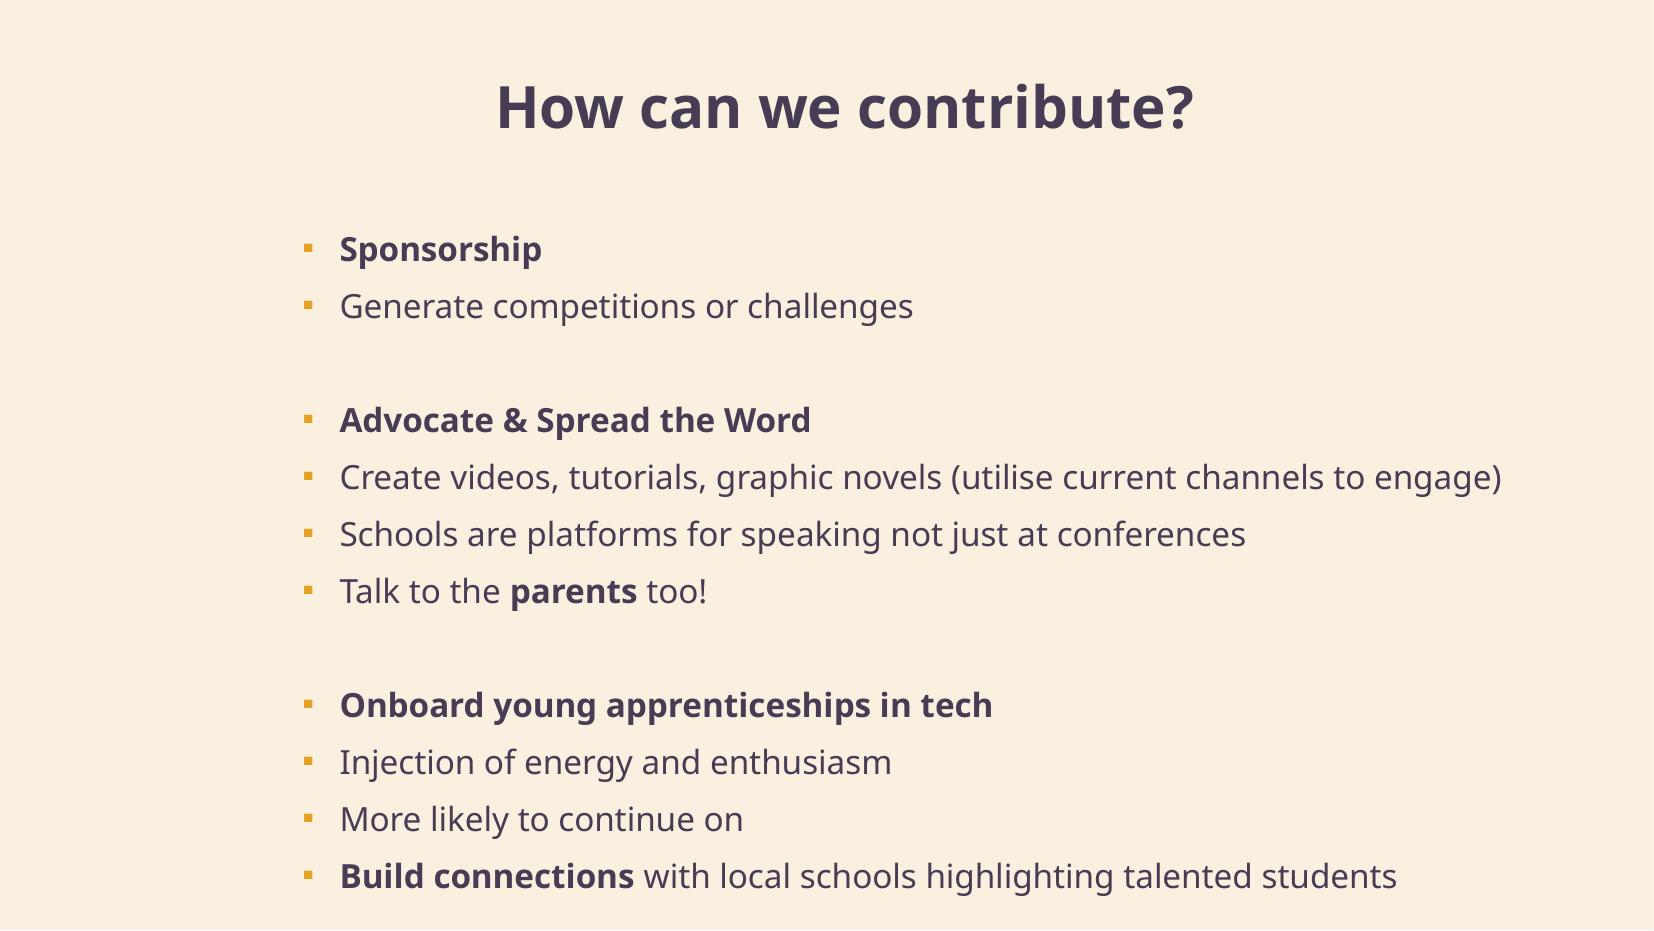

How can we contribute?
Sponsorship
Generate competitions or challenges
Advocate & Spread the Word
Create videos, tutorials, graphic novels (utilise current channels to engage)
Schools are platforms for speaking not just at conferences
Talk to the parents too!
Onboard young apprenticeships in tech
Injection of energy and enthusiasm
More likely to continue on
Build connections with local schools highlighting talented students